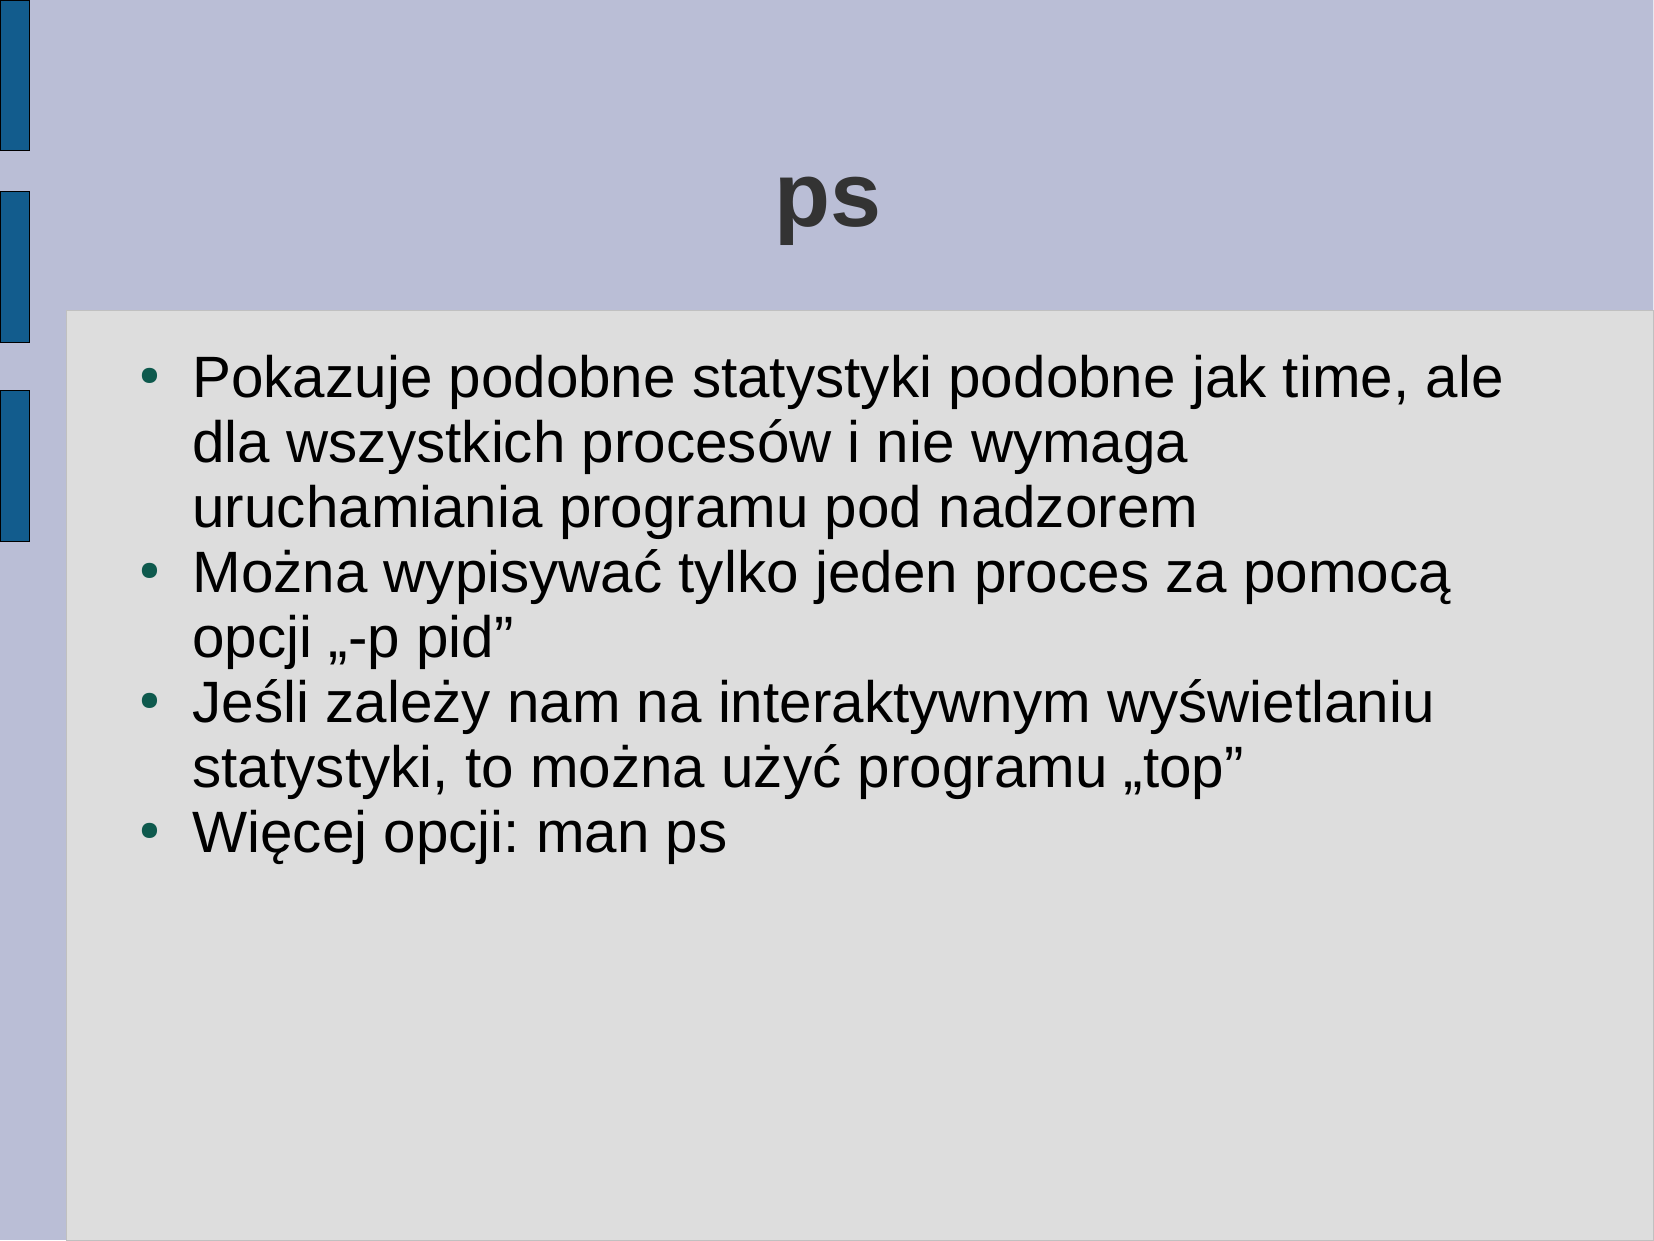

# ps
Pokazuje podobne statystyki podobne jak time, ale dla wszystkich procesów i nie wymaga uruchamiania programu pod nadzorem
Można wypisywać tylko jeden proces za pomocą opcji „-p pid”
Jeśli zależy nam na interaktywnym wyświetlaniu statystyki, to można użyć programu „top”
Więcej opcji: man ps